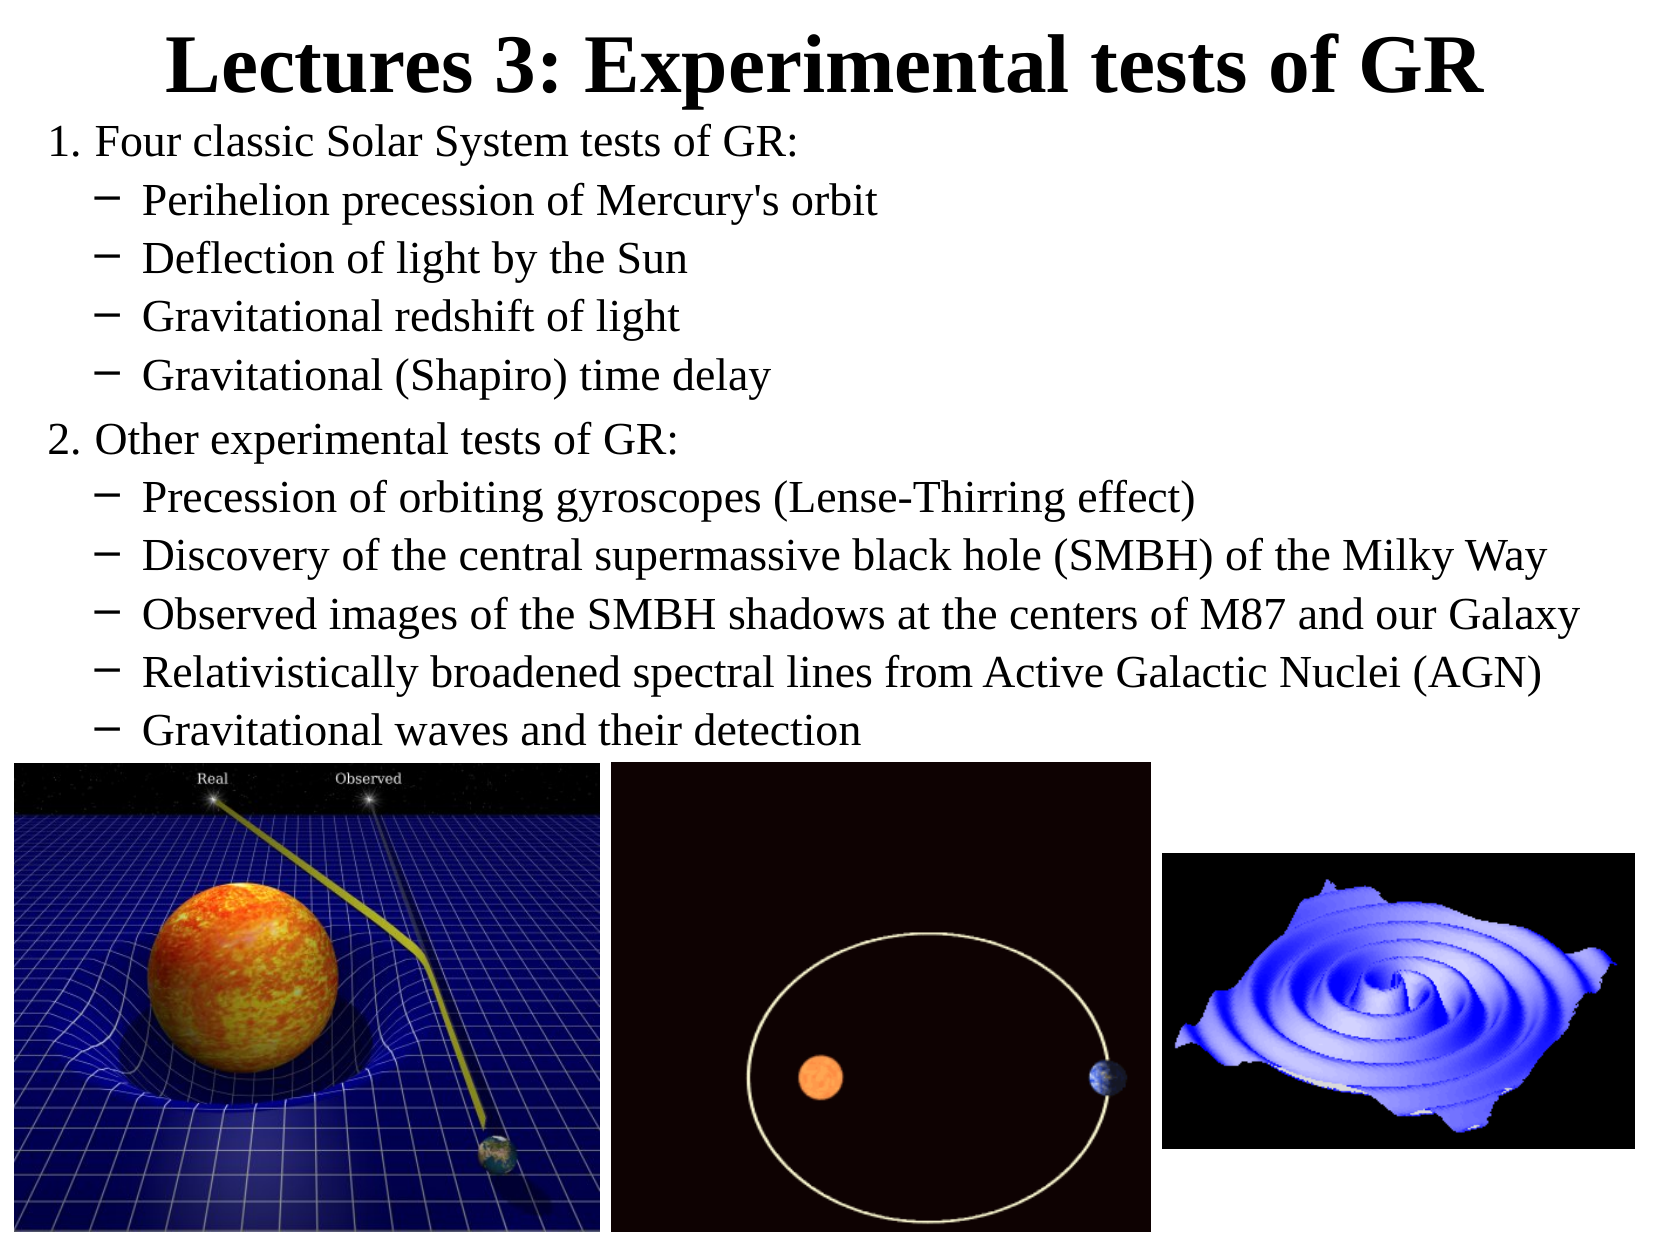

# Lectures 3: Experimental tests of GR
Four classic Solar System tests of GR:
Perihelion precession of Mercury's orbit
Deflection of light by the Sun
Gravitational redshift of light
Gravitational (Shapiro) time delay
Other experimental tests of GR:
Precession of orbiting gyroscopes (Lense-Thirring effect)
Discovery of the central supermassive black hole (SMBH) of the Milky Way
Observed images of the SMBH shadows at the centers of M87 and our Galaxy
Relativistically broadened spectral lines from Active Galactic Nuclei (AGN)
Gravitational waves and their detection